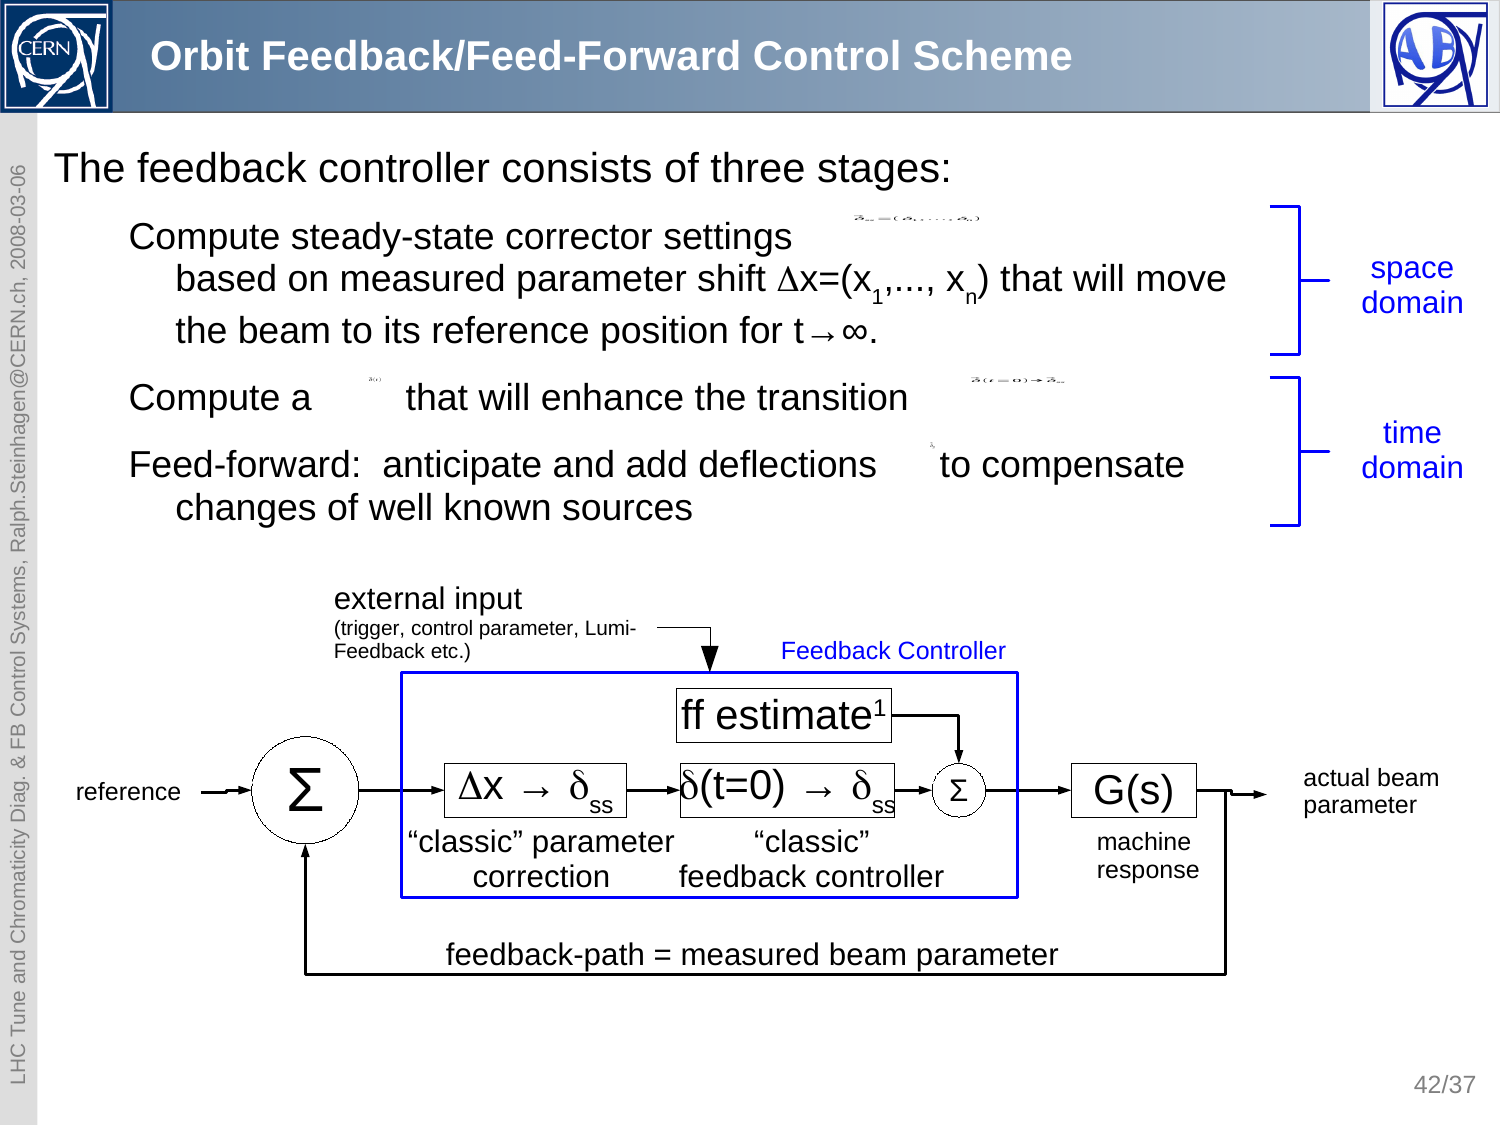

# Orbit Feedback/Feed-Forward Control Scheme
The feedback controller consists of three stages:
Compute steady-state corrector settings 				based on measured parameter shift Dx=(x1,..., xn) that will move 		 the beam to its reference position for t→∞.
Compute a that will enhance the transition
Feed-forward: anticipate and add deflections to compensate		changes of well known sources
space
domain
time
domain
external input
(trigger, control parameter, Lumi-Feedback etc.)
Feedback Controller
ff estimate1
Σ
+
actual beam parameter
+
+
Dx → dss
d(t=0) → dss
Σ
G(s)
reference
“classic” parameter
correction
“classic”
feedback controller
machine
response
-
feedback-path = measured beam parameter